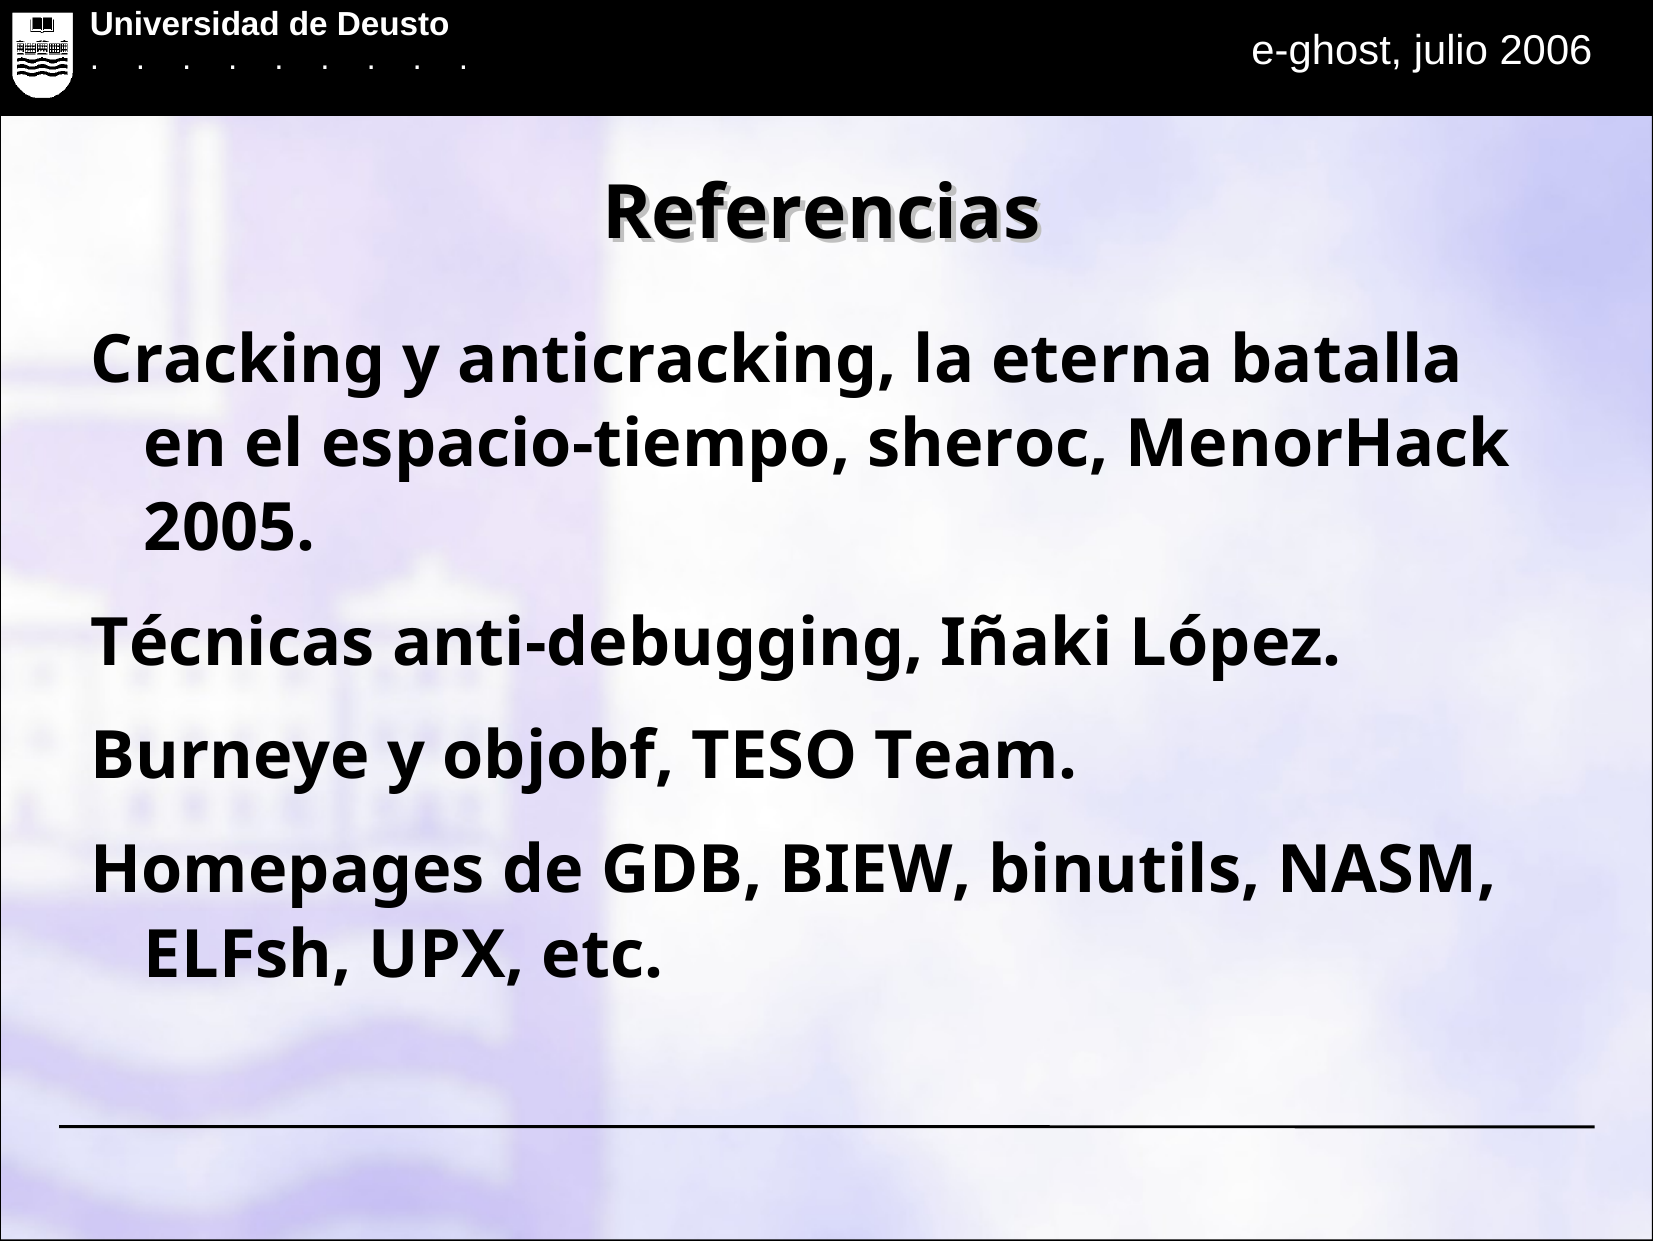

# Referencias
Cracking y anticracking, la eterna batalla en el espacio-tiempo, sheroc, MenorHack 2005.
Técnicas anti-debugging, Iñaki López.
Burneye y objobf, TESO Team.
Homepages de GDB, BIEW, binutils, NASM, ELFsh, UPX, etc.